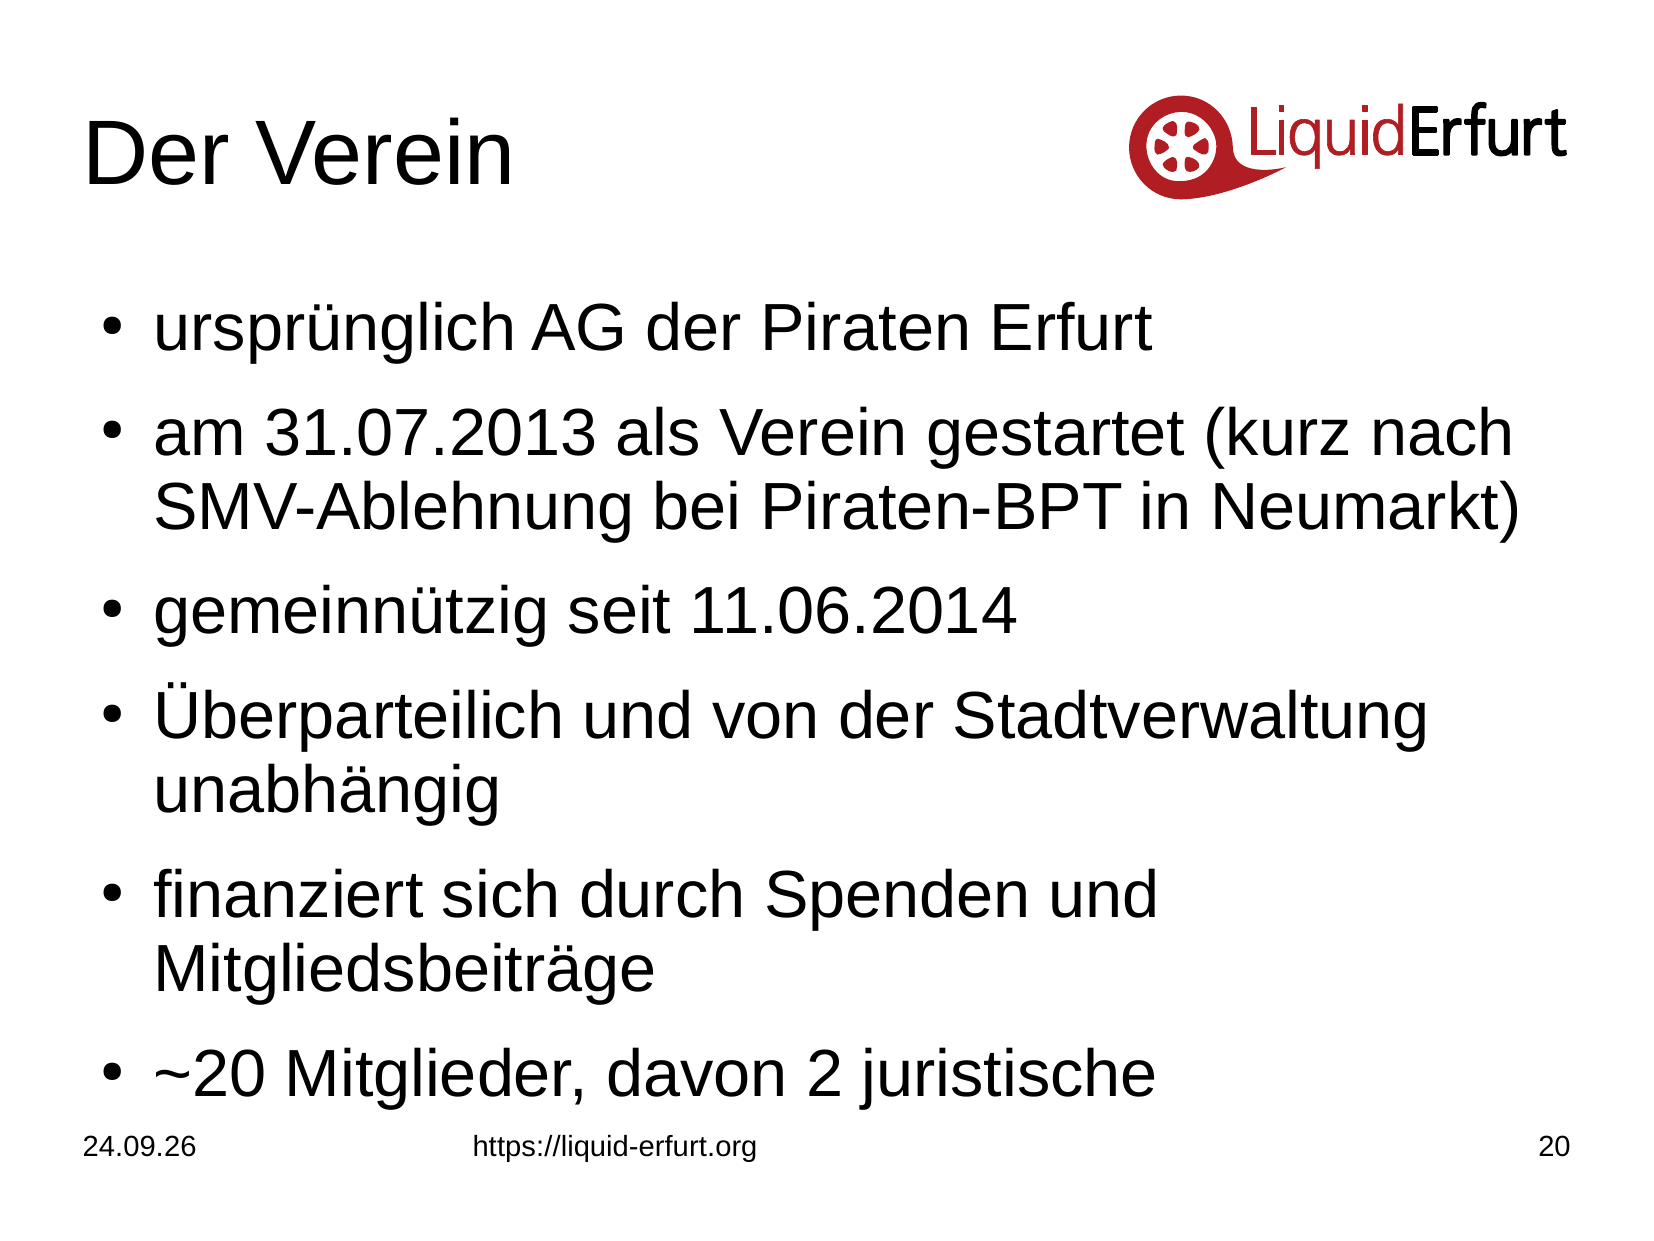

# Der Verein
ursprünglich AG der Piraten Erfurt
am 31.07.2013 als Verein gestartet (kurz nach SMV-Ablehnung bei Piraten-BPT in Neumarkt)
gemeinnützig seit 11.06.2014
Überparteilich und von der Stadtverwaltung unabhängig
finanziert sich durch Spenden und Mitgliedsbeiträge
~20 Mitglieder, davon 2 juristische
https://liquid-erfurt.org
20